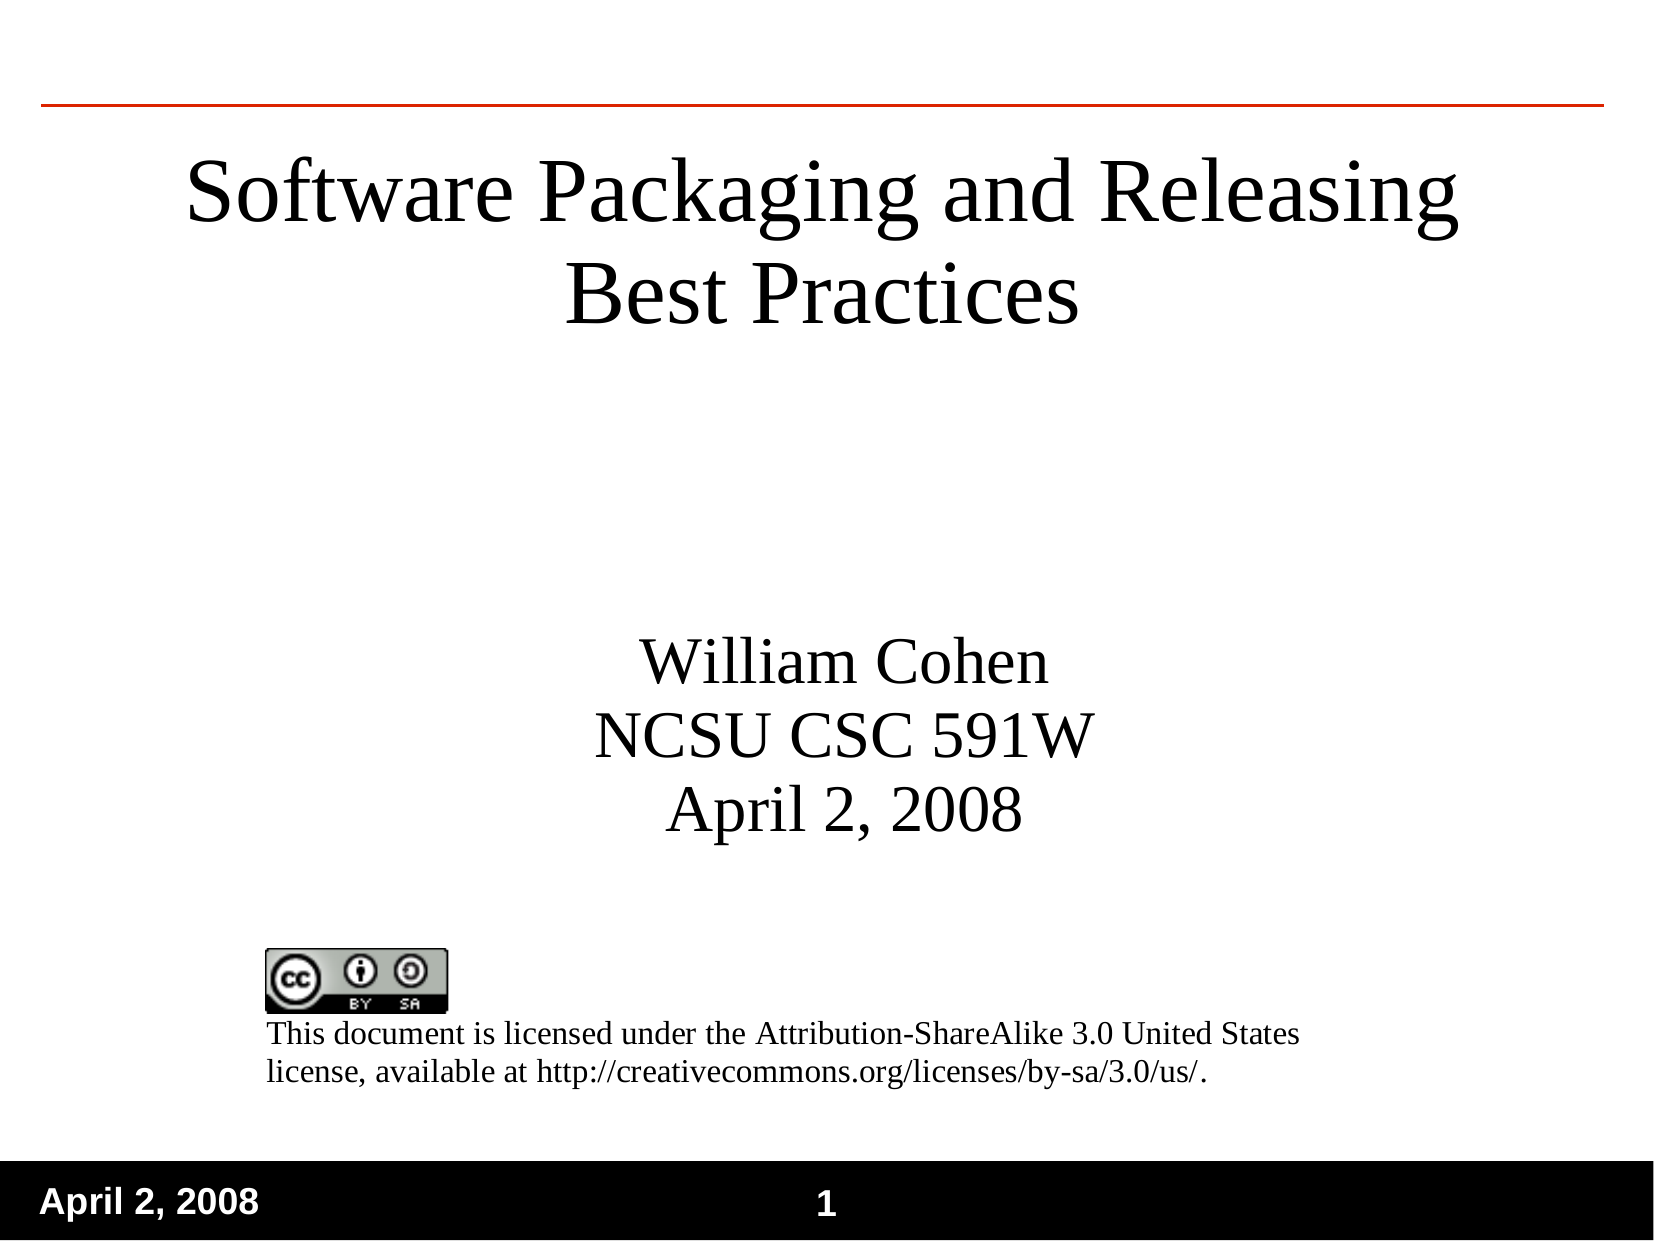

# Software Packaging and Releasing Best Practices
William Cohen
NCSU CSC 591W
April 2, 2008